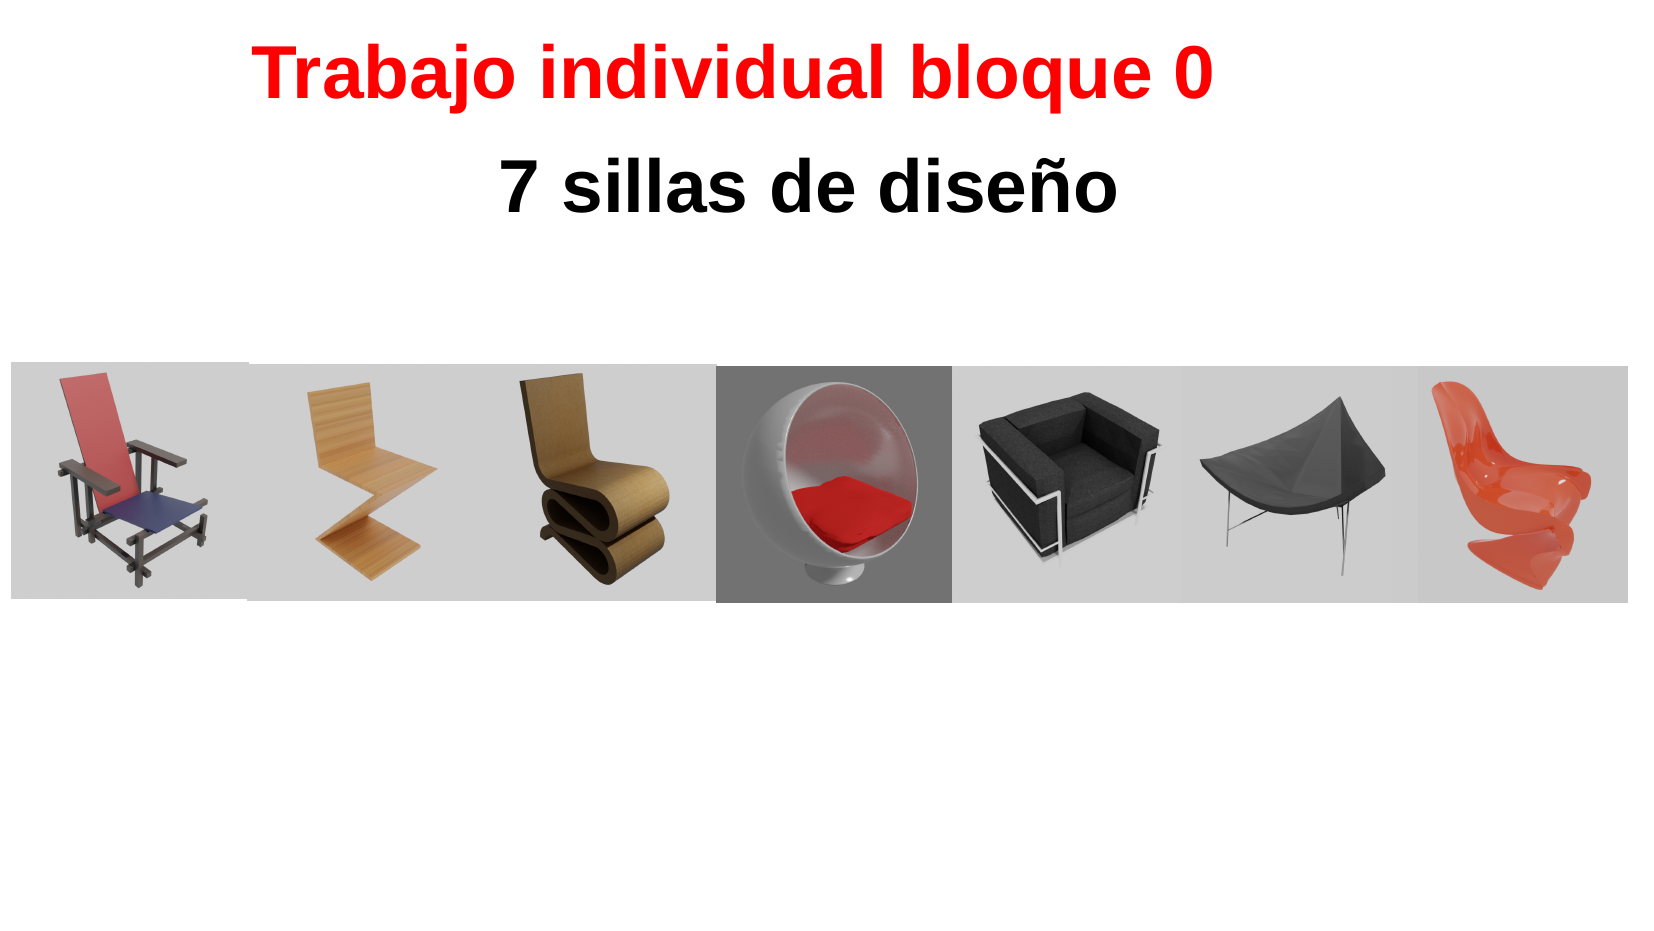

Trabajo individual bloque 0
7 sillas de diseño